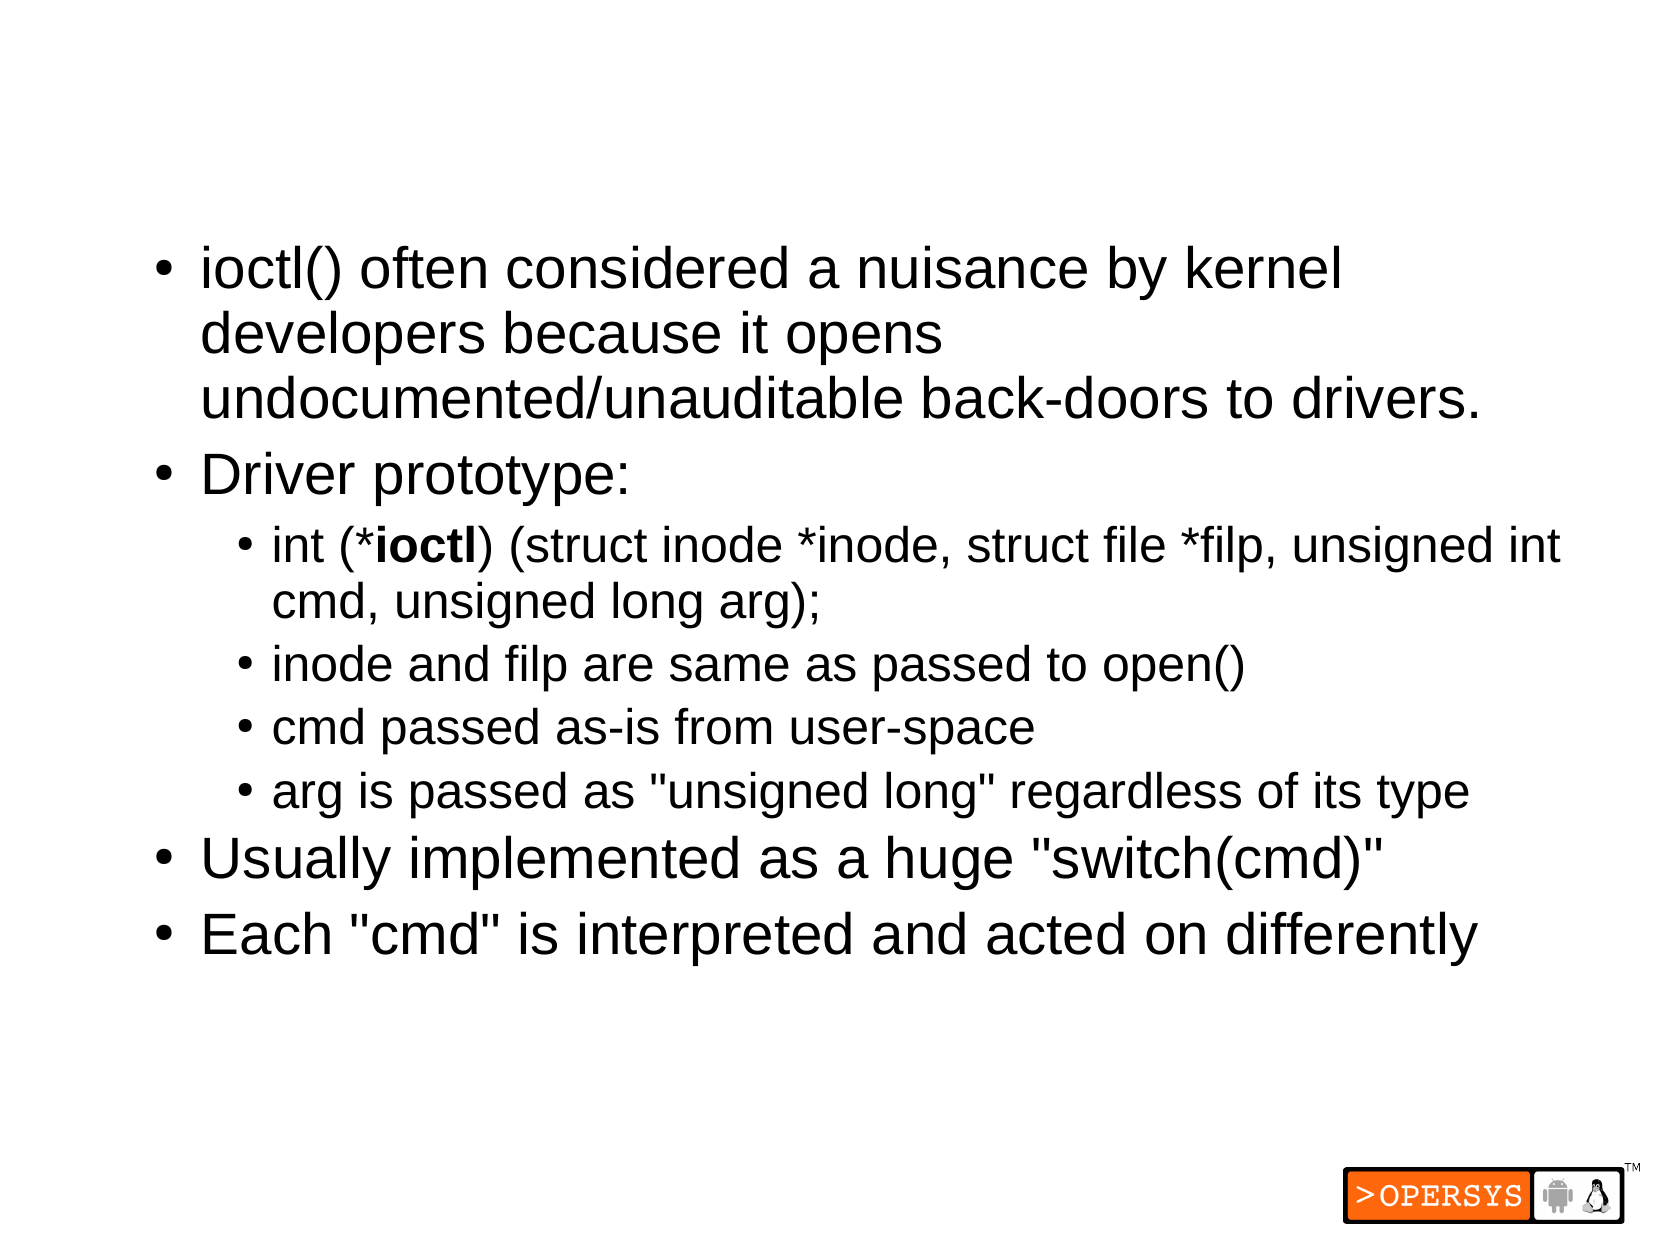

# ioctl() often considered a nuisance by kernel developers because it opens undocumented/unauditable back-doors to drivers.
Driver prototype:
int (*ioctl) (struct inode *inode, struct file *filp, unsigned int cmd, unsigned long arg);
inode and filp are same as passed to open()
cmd passed as-is from user-space
arg is passed as "unsigned long" regardless of its type
Usually implemented as a huge "switch(cmd)"
Each "cmd" is interpreted and acted on differently